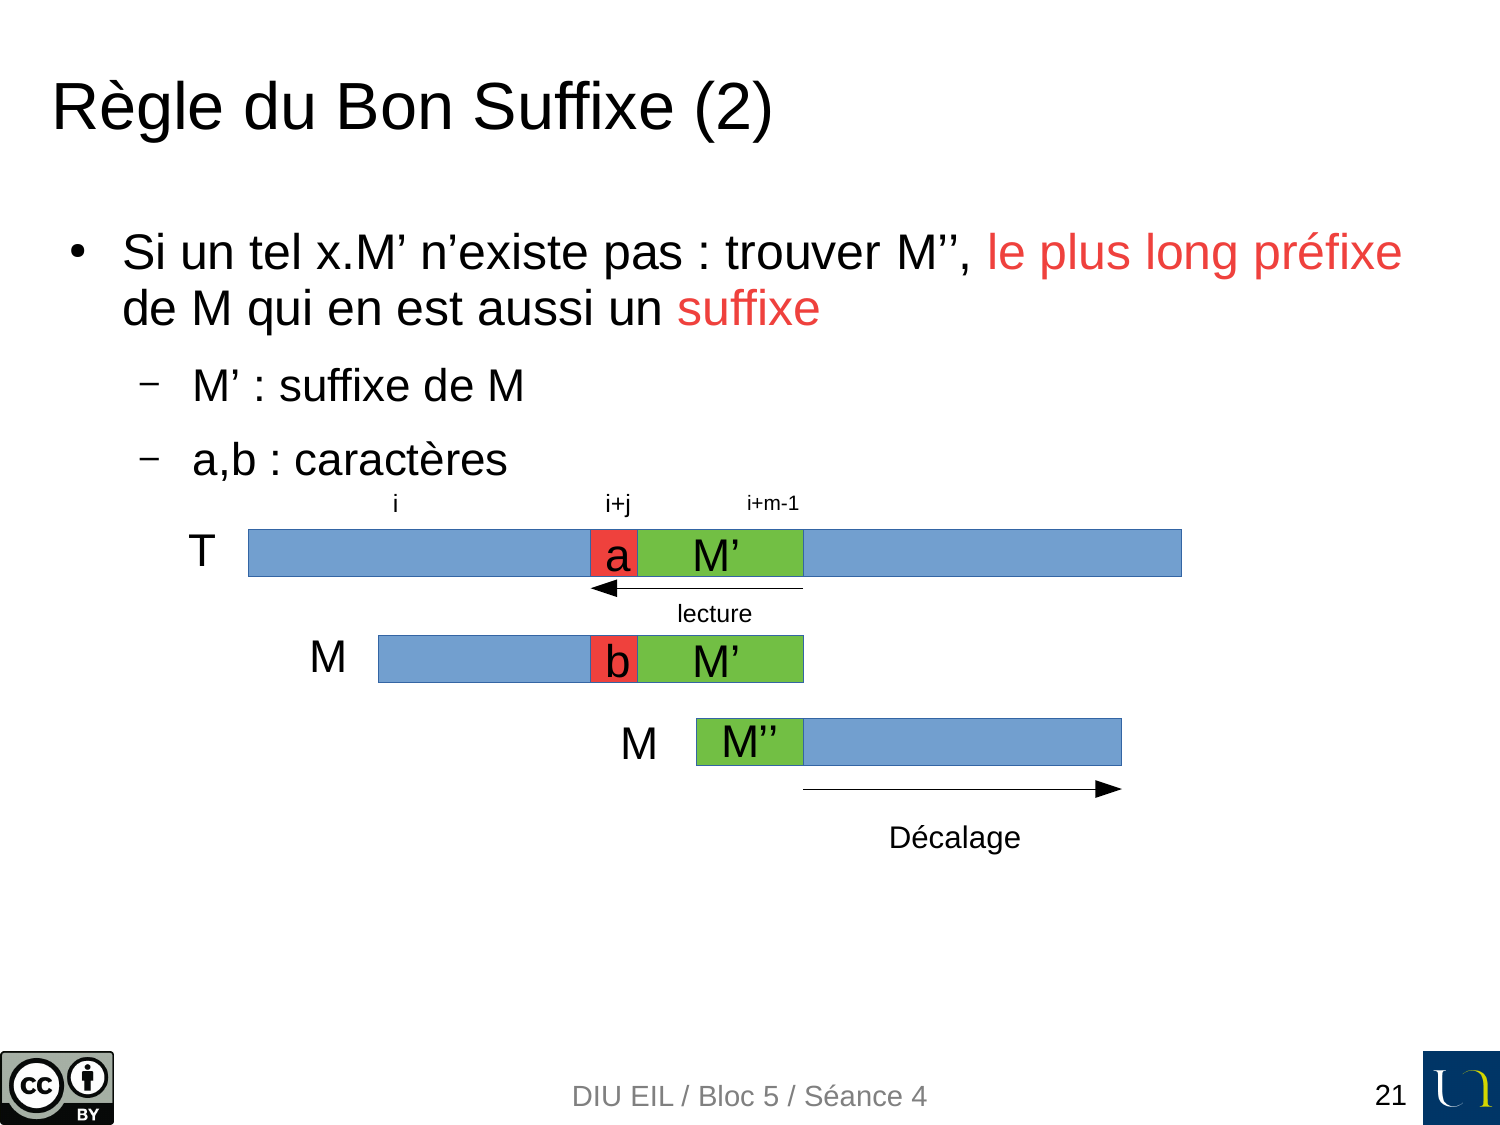

# Règle du Bon Suffixe (2)
Si un tel x.M’ n’existe pas : trouver M’’, le plus long préfixe de M qui en est aussi un suffixe
M’ : suffixe de M
a,b : caractères
i
i+j
i+m-1
T
a
M’
lecture
M
b
M’
M
M’’
Décalage
21